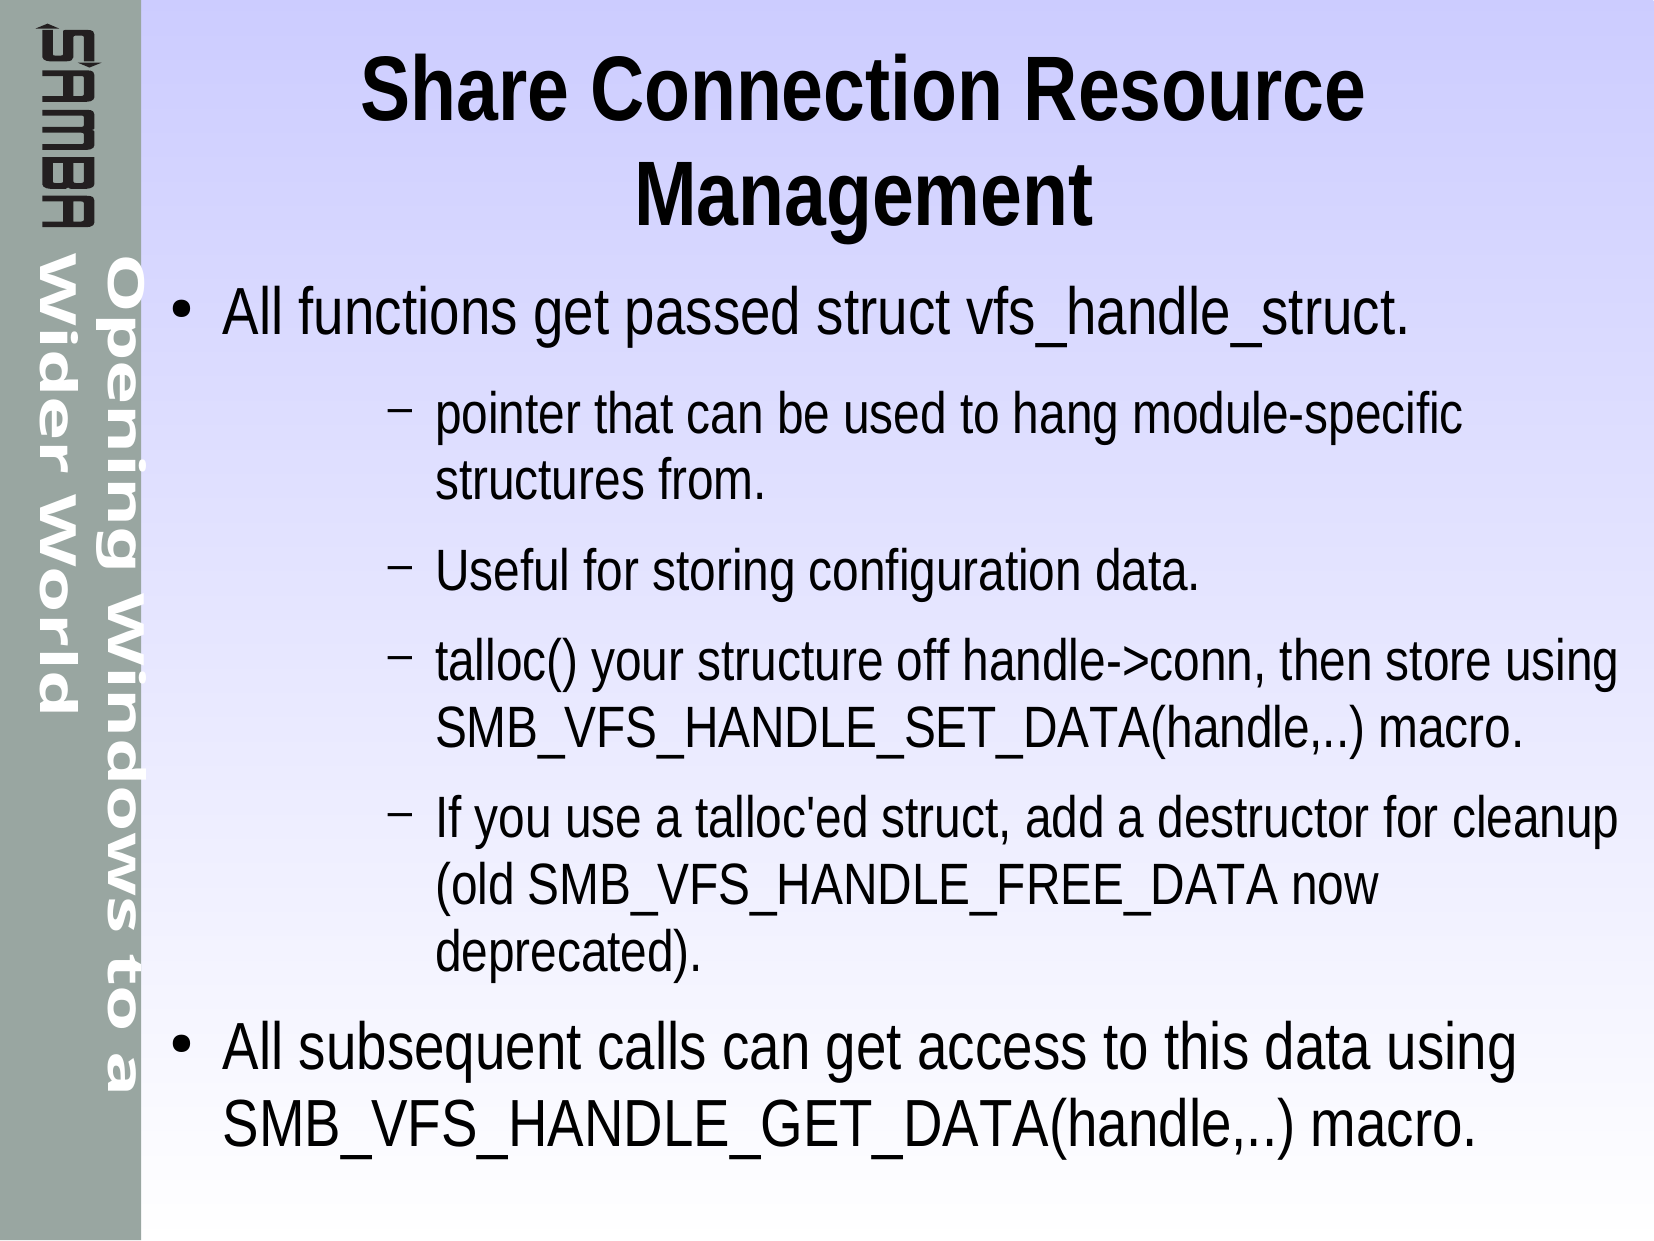

# Share Connection Resource Management
All functions get passed struct vfs_handle_struct.
pointer that can be used to hang module-specific structures from.
Useful for storing configuration data.
talloc() your structure off handle->conn, then store using SMB_VFS_HANDLE_SET_DATA(handle,..) macro.
If you use a talloc'ed struct, add a destructor for cleanup (old SMB_VFS_HANDLE_FREE_DATA now deprecated).
All subsequent calls can get access to this data using SMB_VFS_HANDLE_GET_DATA(handle,..) macro.